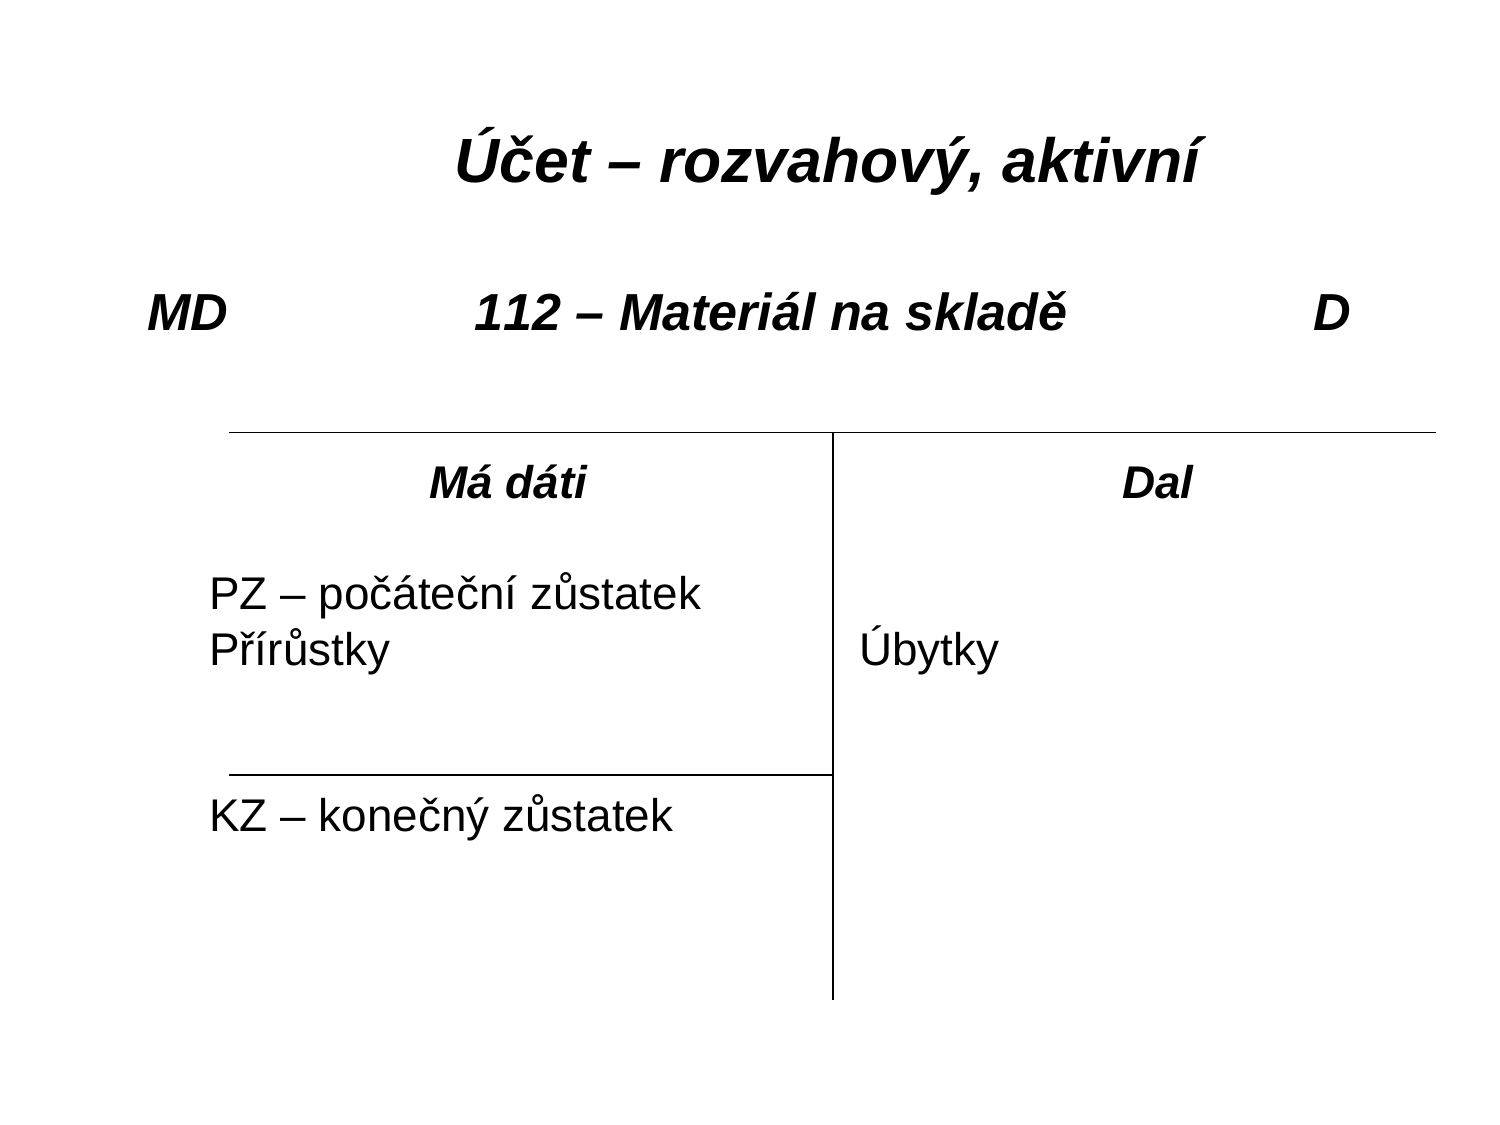

# Účet – rozvahový, aktivní
MD 112 – Materiál na skladě D
Má dáti
PZ – počáteční zůstatek
Přírůstky
KZ – konečný zůstatek
Dal
Úbytky